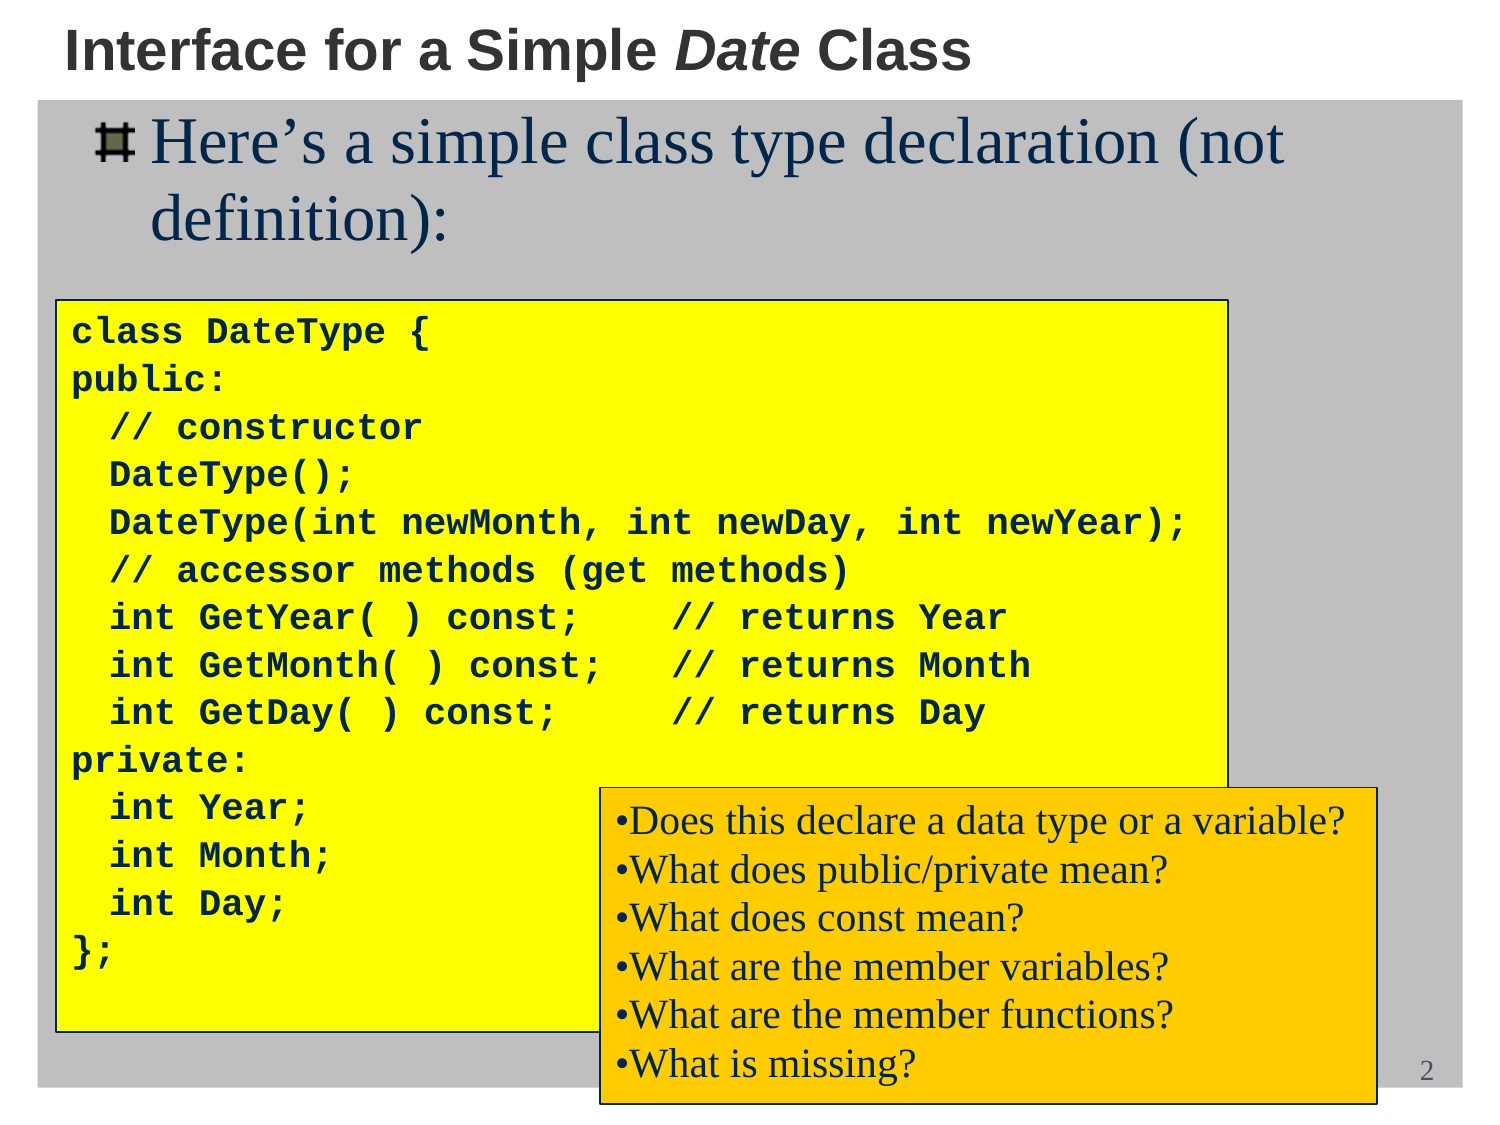

Interface for a Simple Date Class
# Here’s a simple class type declaration (not definition):
class DateType {
public:
	// constructor
	DateType();
	DateType(int newMonth, int newDay, int newYear);
	// accessor methods (get methods)
	int GetYear( ) const; 	// returns Year
	int GetMonth( ) const; 	// returns Month
	int GetDay( ) const; 	// returns Day
private:
	int Year;
	int Month;
	int Day;
};
Does this declare a data type or a variable?
What does public/private mean?
What does const mean?
What are the member variables?
What are the member functions?
What is missing?